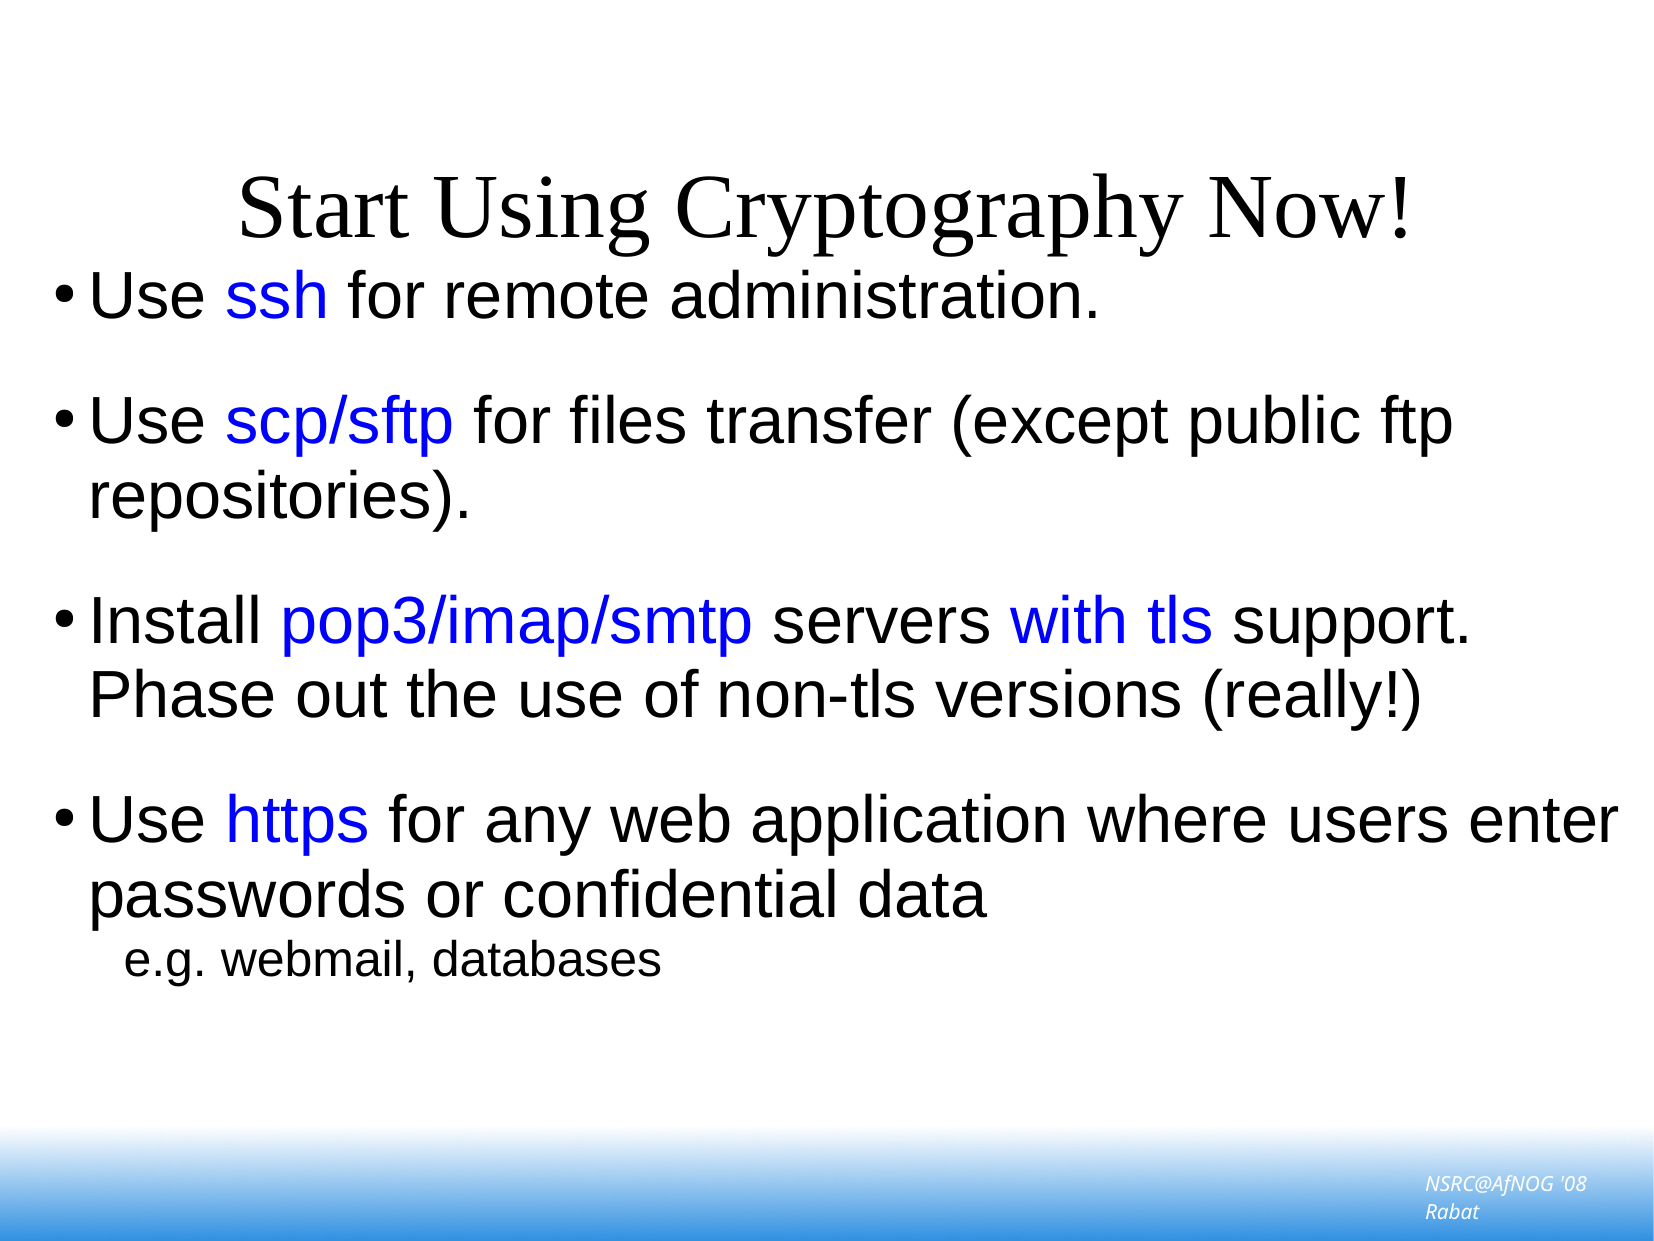

# Start Using Cryptography Now!
Use ssh for remote administration.
Use scp/sftp for files transfer (except public ftp repositories).
Install pop3/imap/smtp servers with tls support. Phase out the use of non-tls versions (really!)
Use https for any web application where users enter passwords or confidential data
e.g. webmail, databases